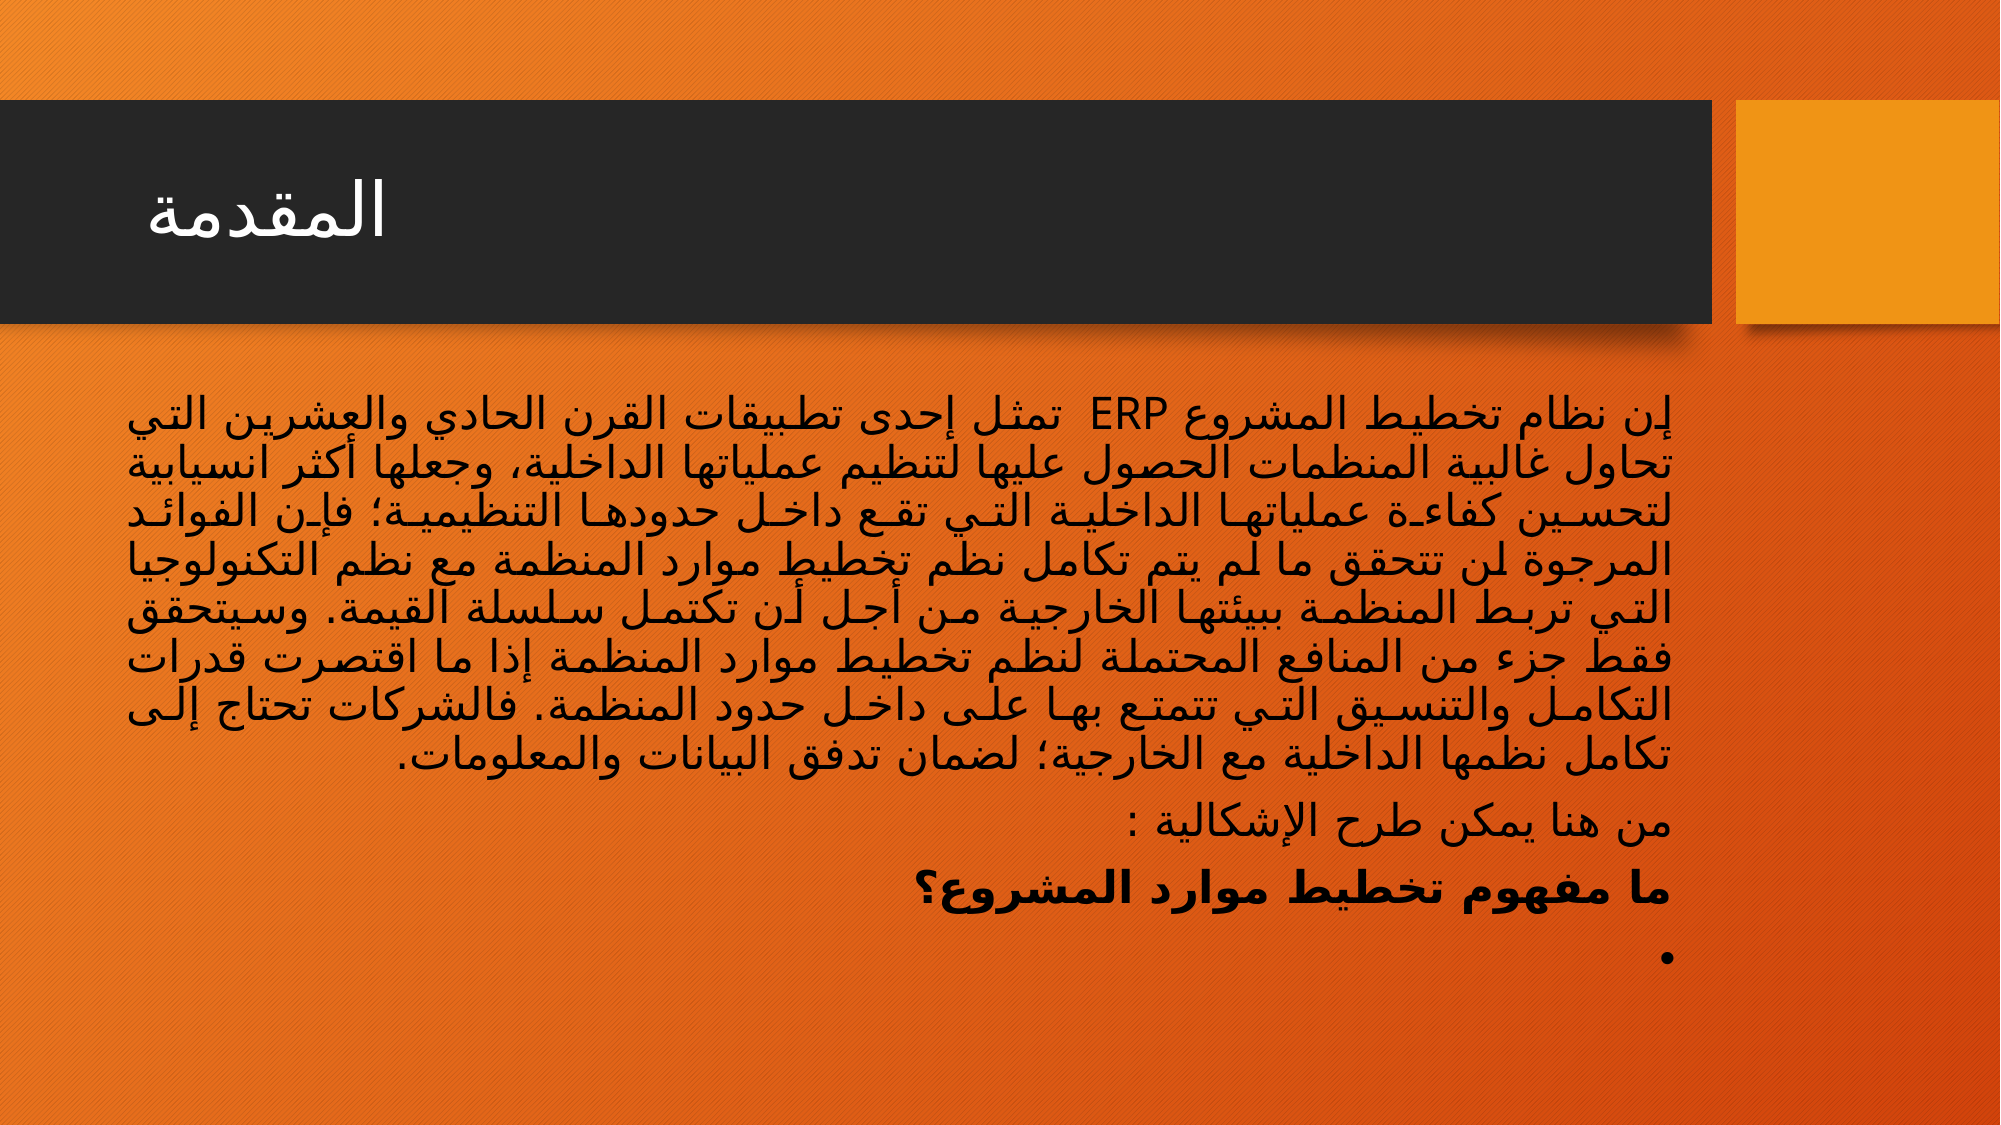

# المقدمة
إن نظام تخطيط المشروع ERP تمثل إحدى تطبيقات القرن الحادي والعشرين التي تحاول غالبية المنظمات الحصول عليها لتنظيم عملياتها الداخلية، وجعلها أكثر انسيابية لتحسين كفاءة عملياتها الداخلية التي تقع داخل حدودها التنظيمية؛ فإن الفوائد المرجوة لن تتحقق ما لم يتم تكامل نظم تخطيط موارد المنظمة مع نظم التكنولوجيا التي تربط المنظمة ببيئتها الخارجية من أجل أن تكتمل سلسلة القيمة. وسيتحقق فقط جزء من المنافع المحتملة لنظم تخطيط موارد المنظمة إذا ما اقتصرت قدرات التكامل والتنسيق التي تتمتع بها على داخل حدود المنظمة. فالشركات تحتاج إلى تكامل نظمها الداخلية مع الخارجية؛ لضمان تدفق البيانات والمعلومات.
من هنا يمكن طرح الإشكالية :
ما مفهوم تخطيط موارد المشروع؟